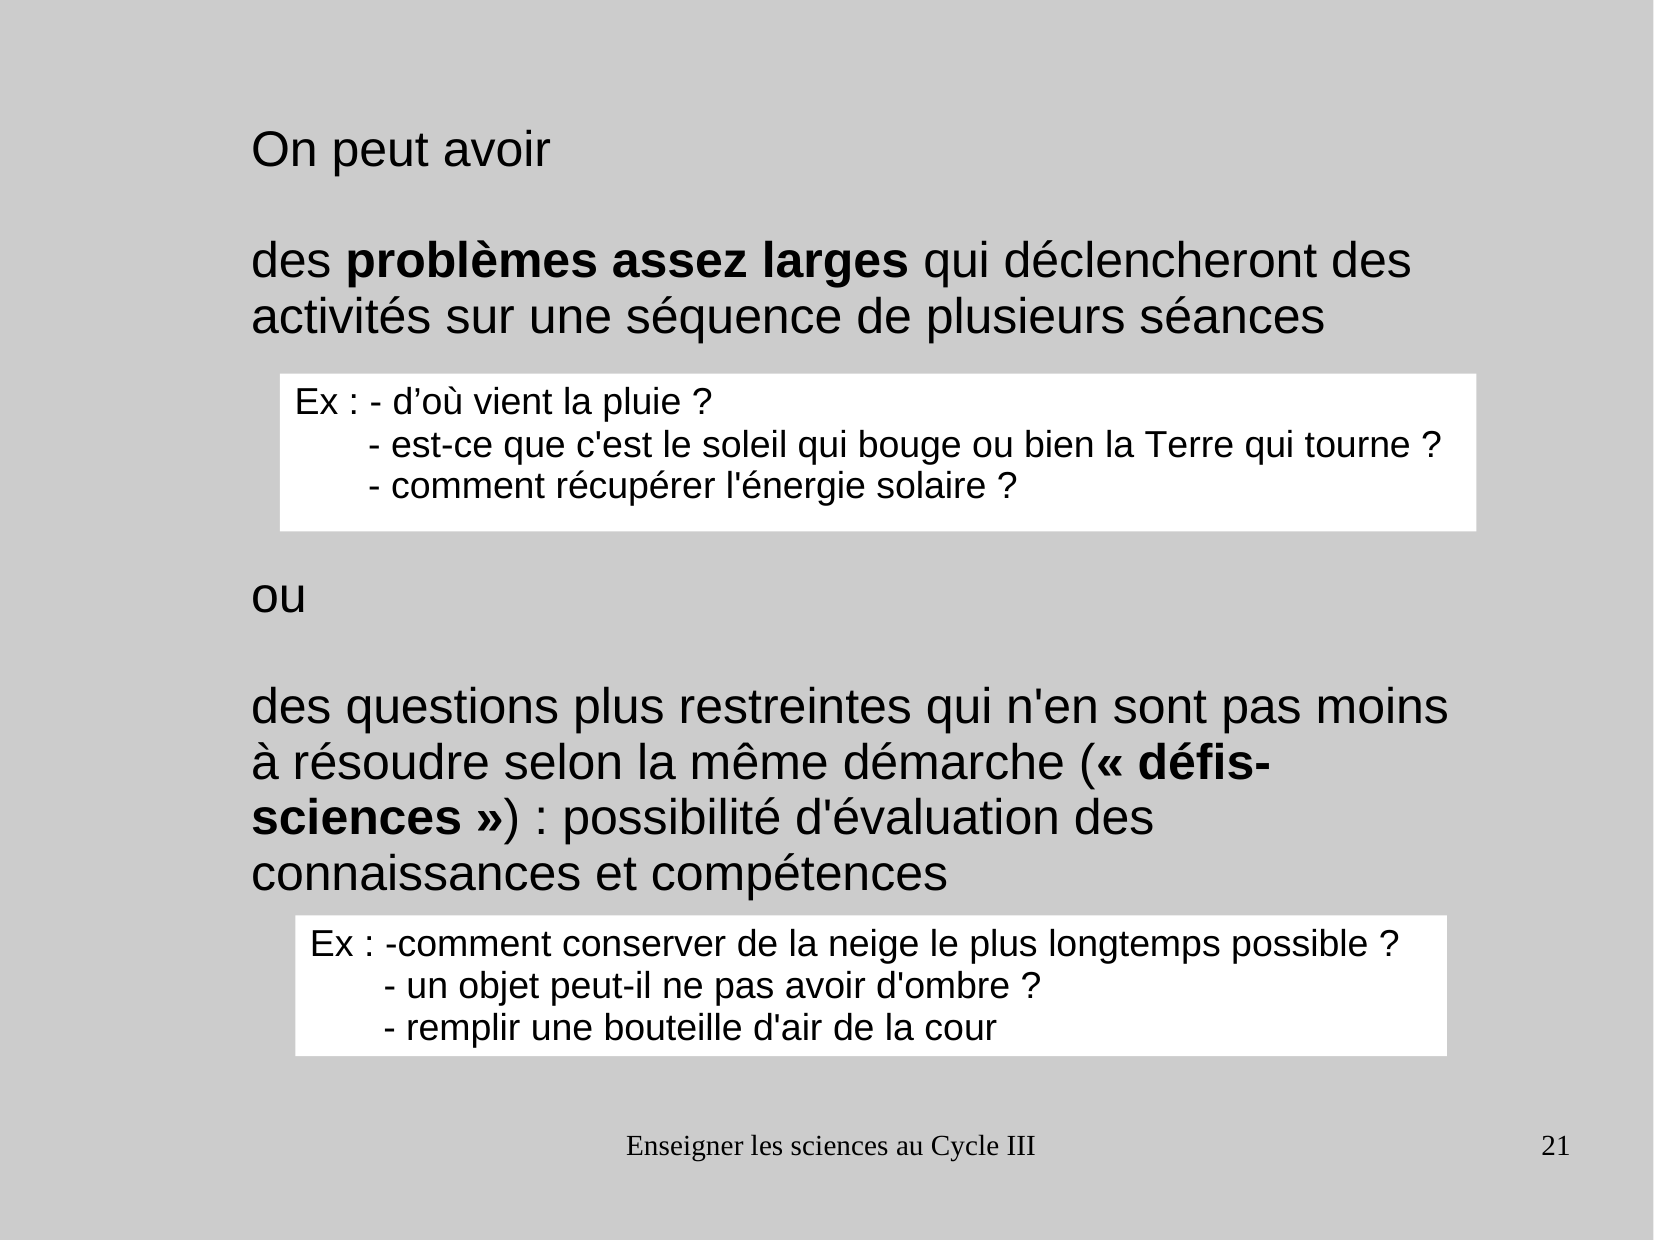

On peut avoir
des problèmes assez larges qui déclencheront des activités sur une séquence de plusieurs séances
ou
des questions plus restreintes qui n'en sont pas moins à résoudre selon la même démarche (« défis-sciences ») : possibilité d'évaluation des connaissances et compétences
Ex : - d’où vient la pluie ?
 - est-ce que c'est le soleil qui bouge ou bien la Terre qui tourne ?
 - comment récupérer l'énergie solaire ?
Ex : -comment conserver de la neige le plus longtemps possible ?
 - un objet peut-il ne pas avoir d'ombre ?
 - remplir une bouteille d'air de la cour
 Enseigner les sciences au Cycle III
21